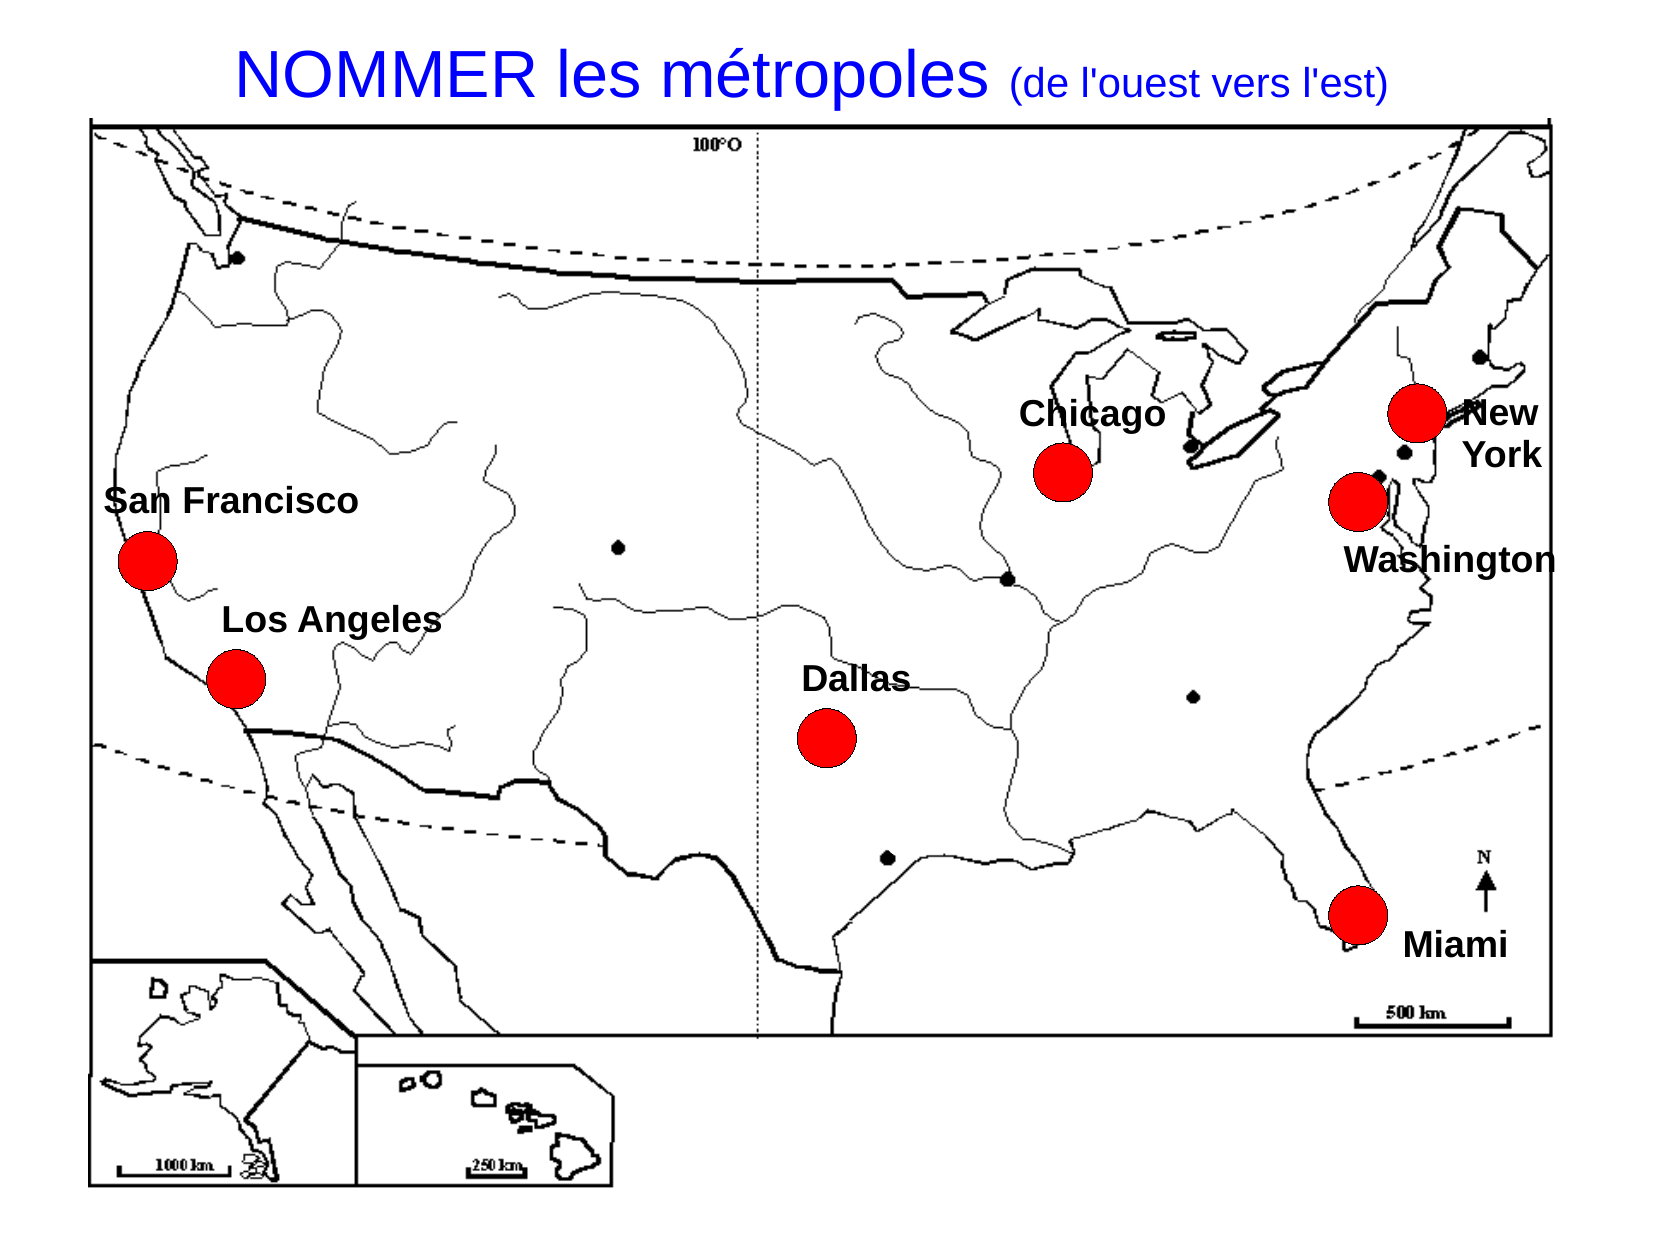

NOMMER les métropoles (de l'ouest vers l'est)
New York
Chicago
San Francisco
Washington
Los Angeles
Dallas
Miami